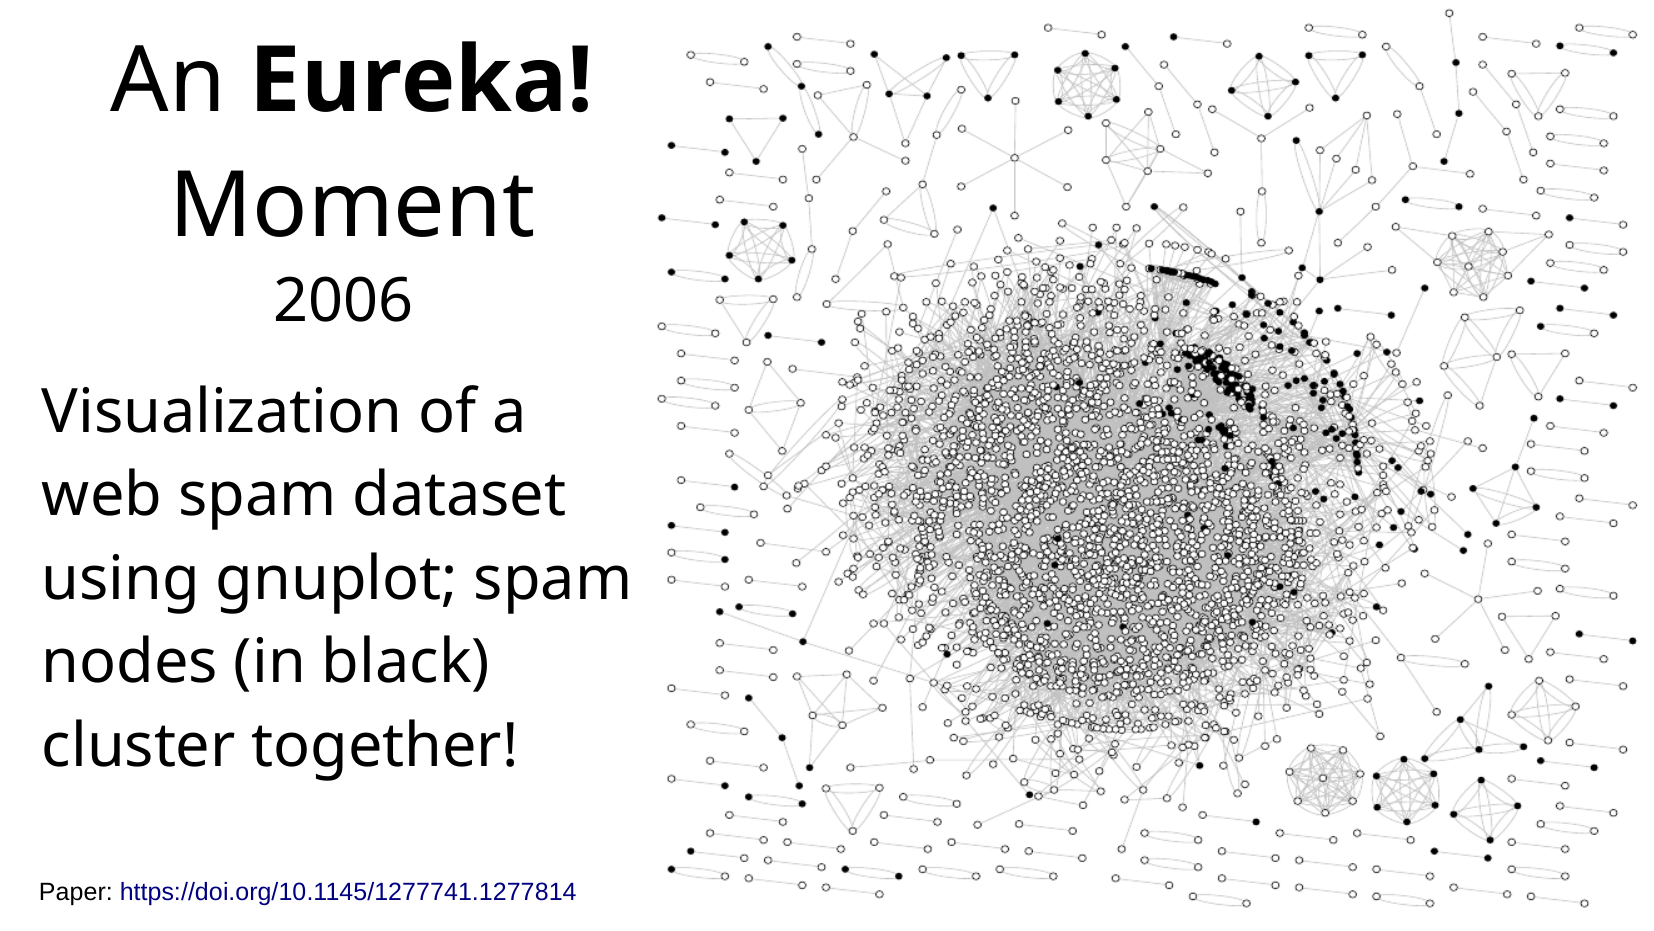

# An Eureka! Moment
2006
Visualization of a web spam dataset using gnuplot; spam nodes (in black) cluster together!
Paper: https://doi.org/10.1145/1277741.1277814
25